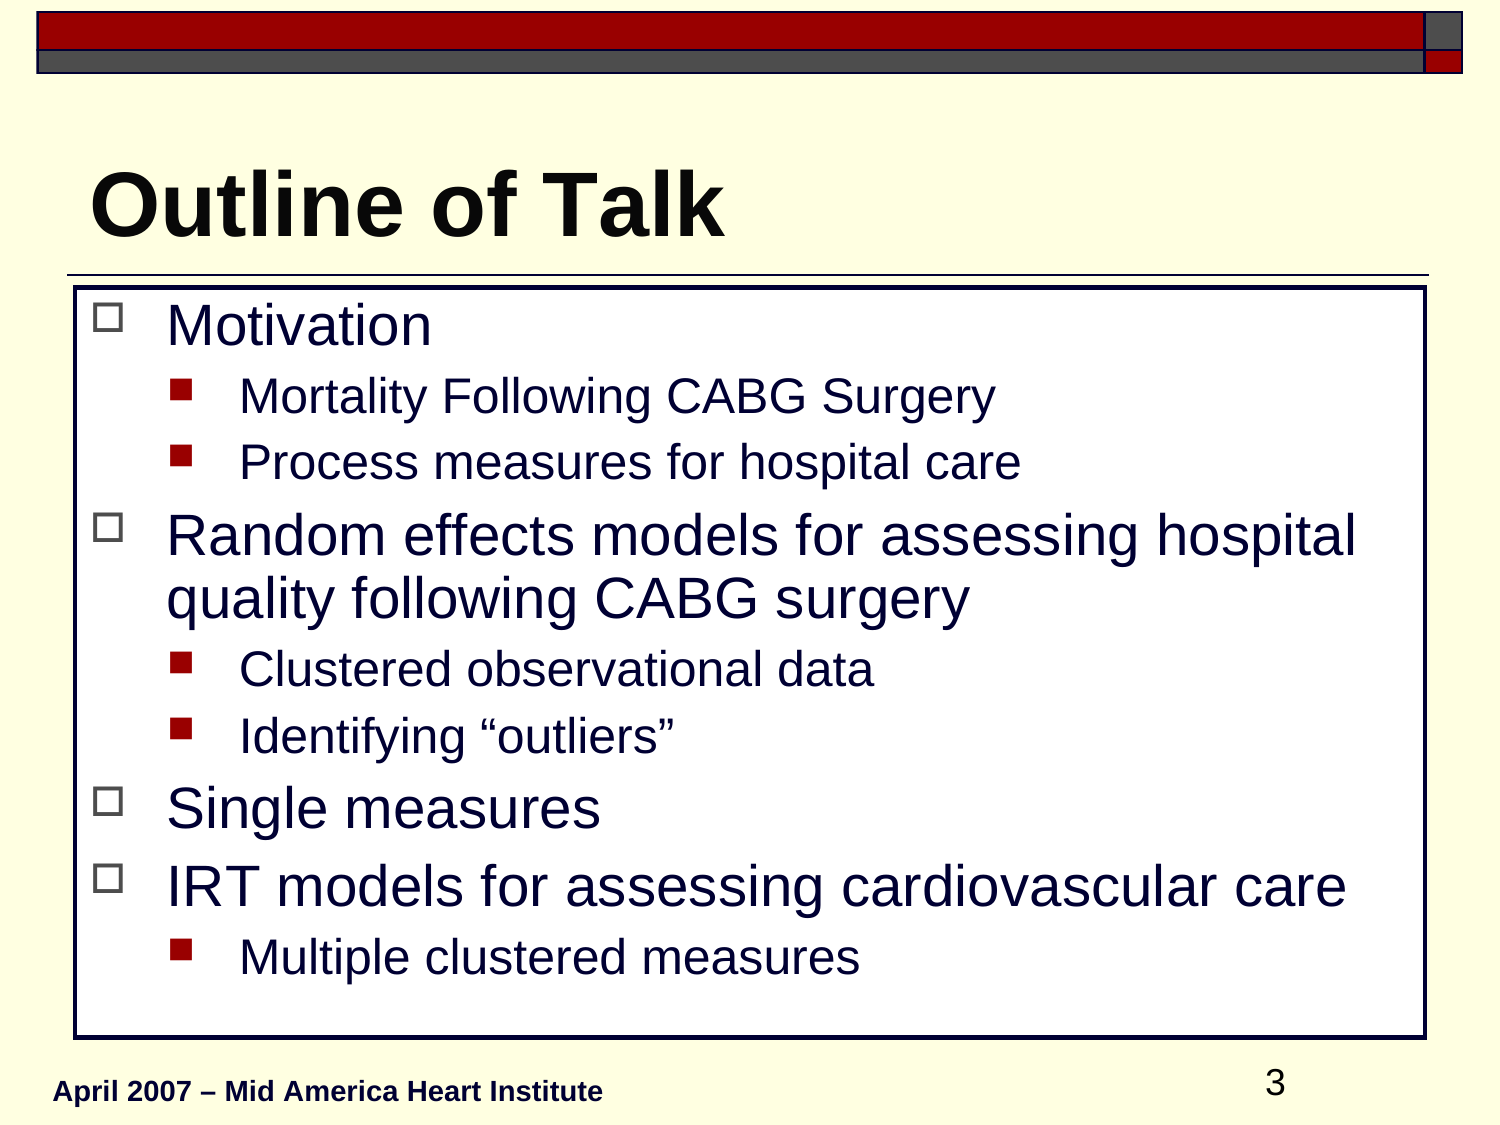

# Outline of Talk
Motivation
Mortality Following CABG Surgery
Process measures for hospital care
Random effects models for assessing hospital quality following CABG surgery
Clustered observational data
Identifying “outliers”
Single measures
IRT models for assessing cardiovascular care
Multiple clustered measures
3